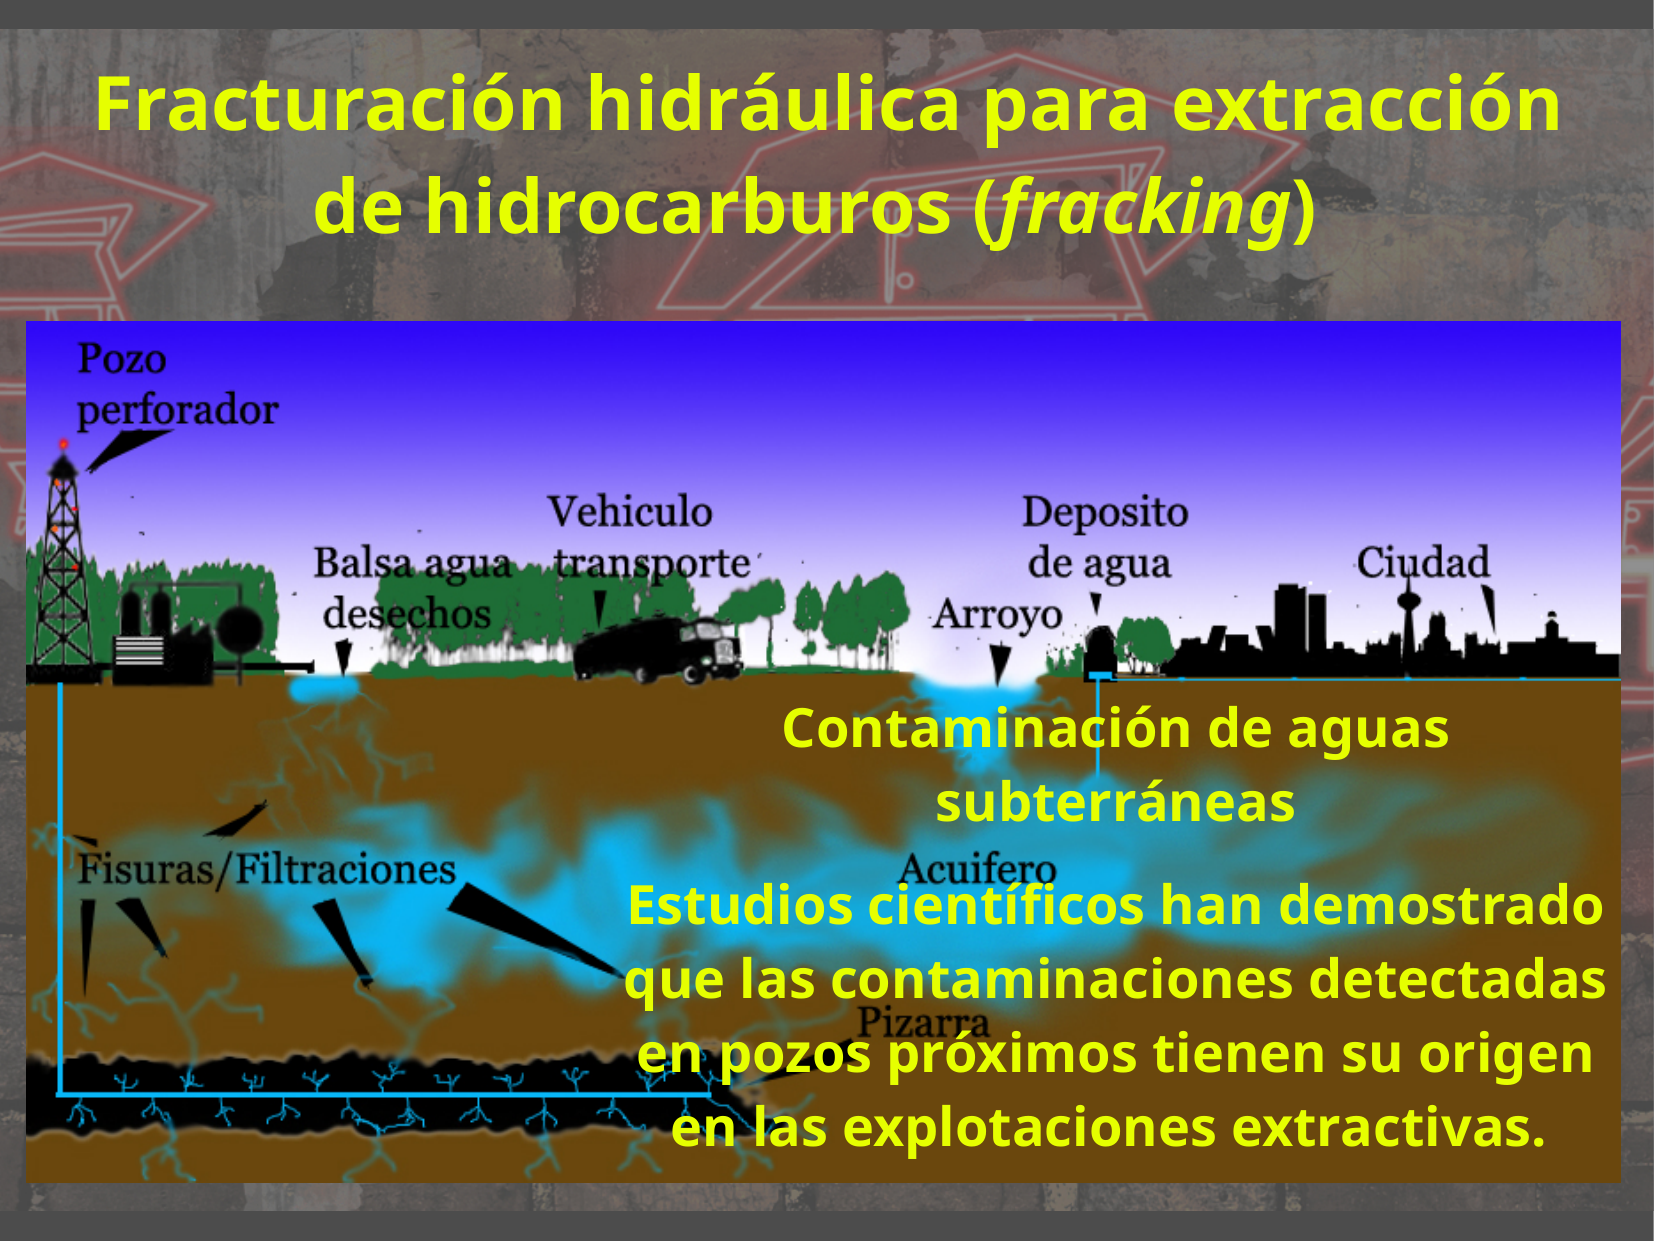

# Fracturación hidráulica para extracción de hidrocarburos (fracking)
Contaminación de aguas subterráneas
Estudios científicos han demostrado que las contaminaciones detectadas en pozos próximos tienen su origen en las explotaciones extractivas.